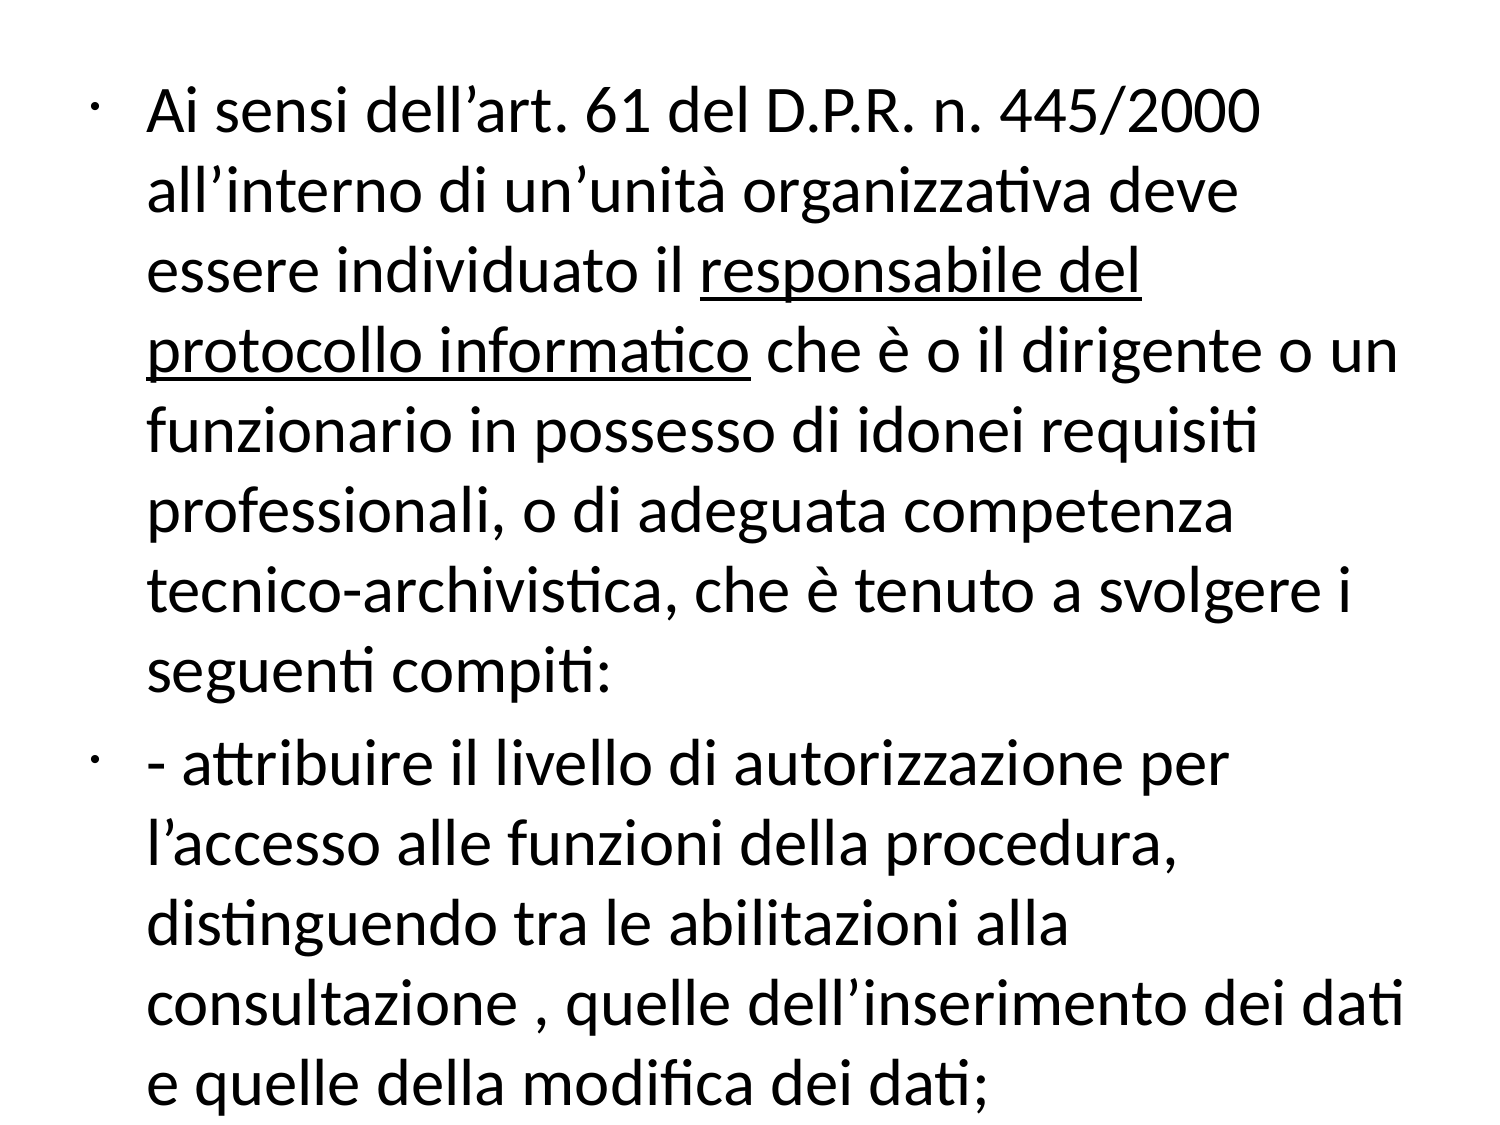

#
Ai sensi dell’art. 61 del D.P.R. n. 445/2000 all’interno di un’unità organizzativa deve essere individuato il responsabile del protocollo informatico che è o il dirigente o un funzionario in possesso di idonei requisiti professionali, o di adeguata competenza tecnico-archivistica, che è tenuto a svolgere i seguenti compiti:
- attribuire il livello di autorizzazione per l’accesso alle funzioni della procedura, distinguendo tra le abilitazioni alla consultazione , quelle dell’inserimento dei dati e quelle della modifica dei dati;